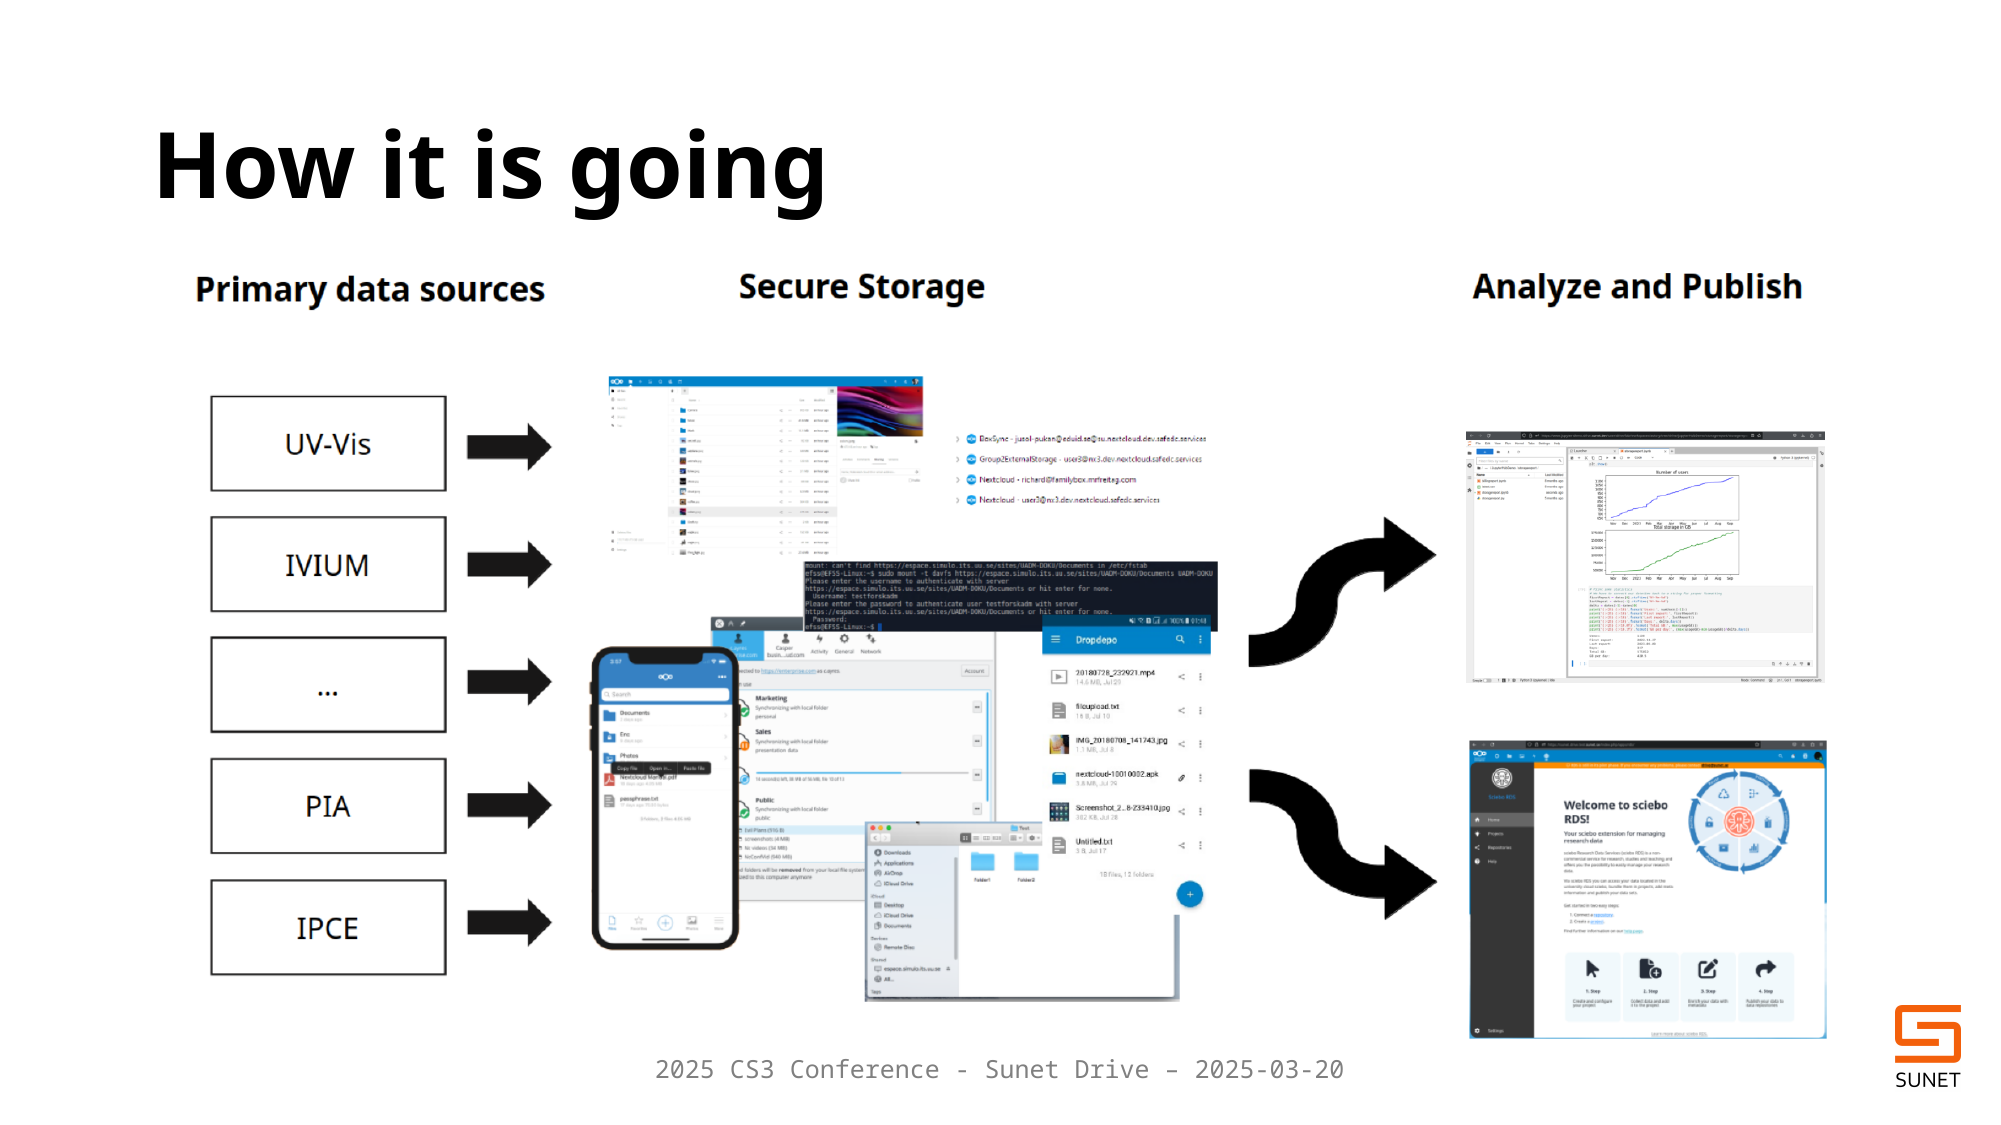

How it is going
# 2025 CS3 Conference - Sunet Drive – 2025-03-20